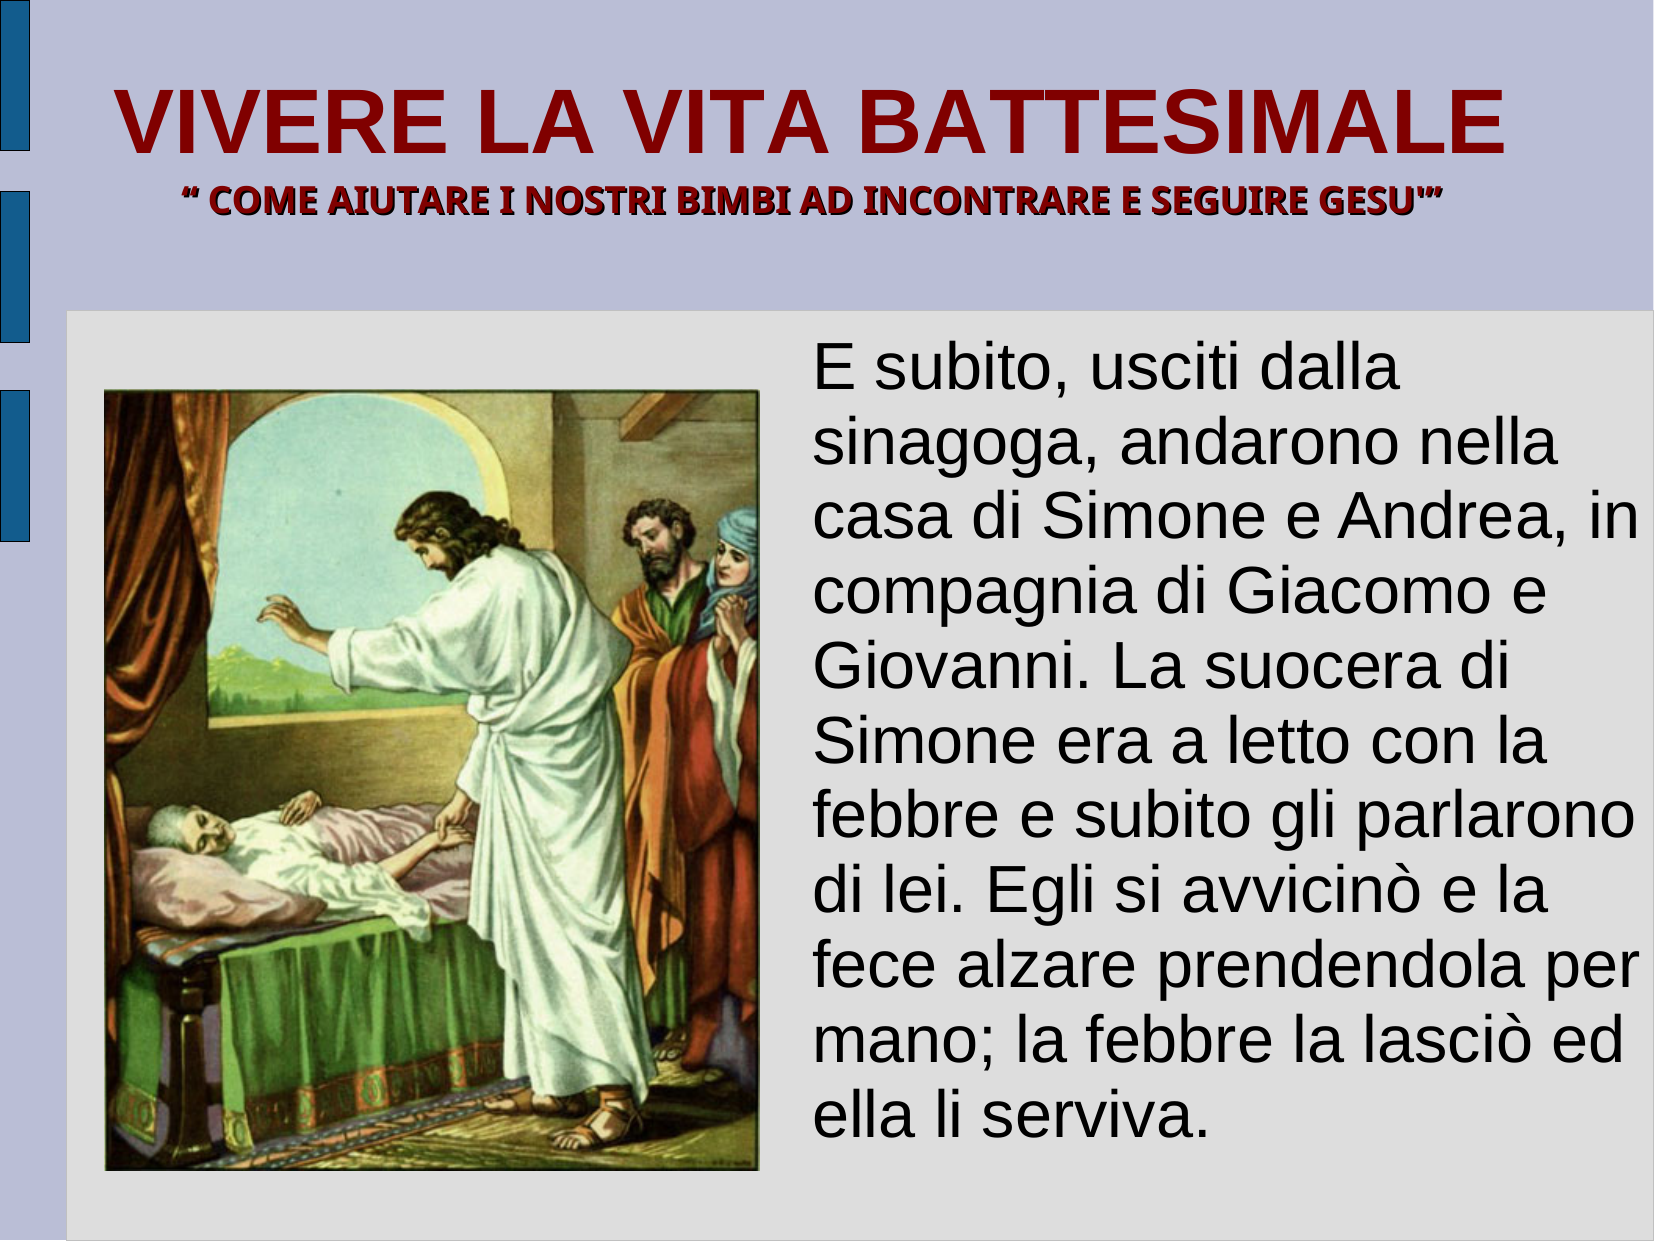

# VIVERE LA VITA BATTESIMALE “ COME AIUTARE I NOSTRI BIMBI AD INCONTRARE E SEGUIRE GESU'”
E subito, usciti dalla sinagoga, andarono nella casa di Simone e Andrea, in compagnia di Giacomo e Giovanni. La suocera di Simone era a letto con la febbre e subito gli parlarono di lei. Egli si avvicinò e la fece alzare prendendola per mano; la febbre la lasciò ed ella li serviva.